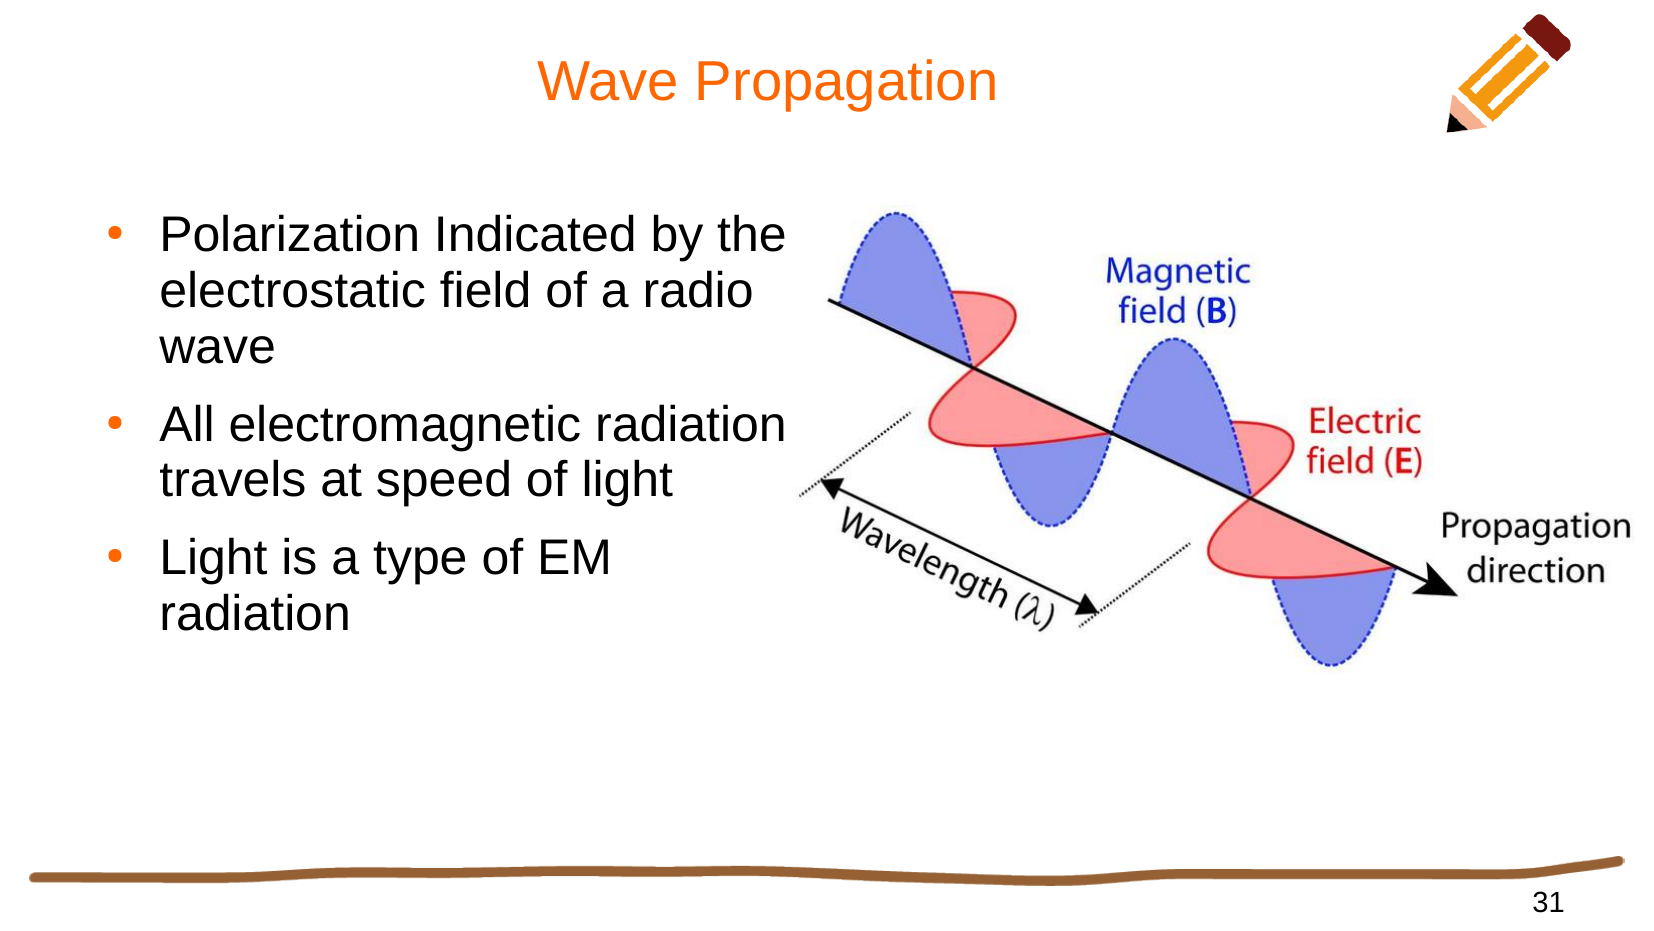

# Wave Propagation
Polarization Indicated by the electrostatic field of a radio wave
All electromagnetic radiation travels at speed of light
Light is a type of EM radiation
31